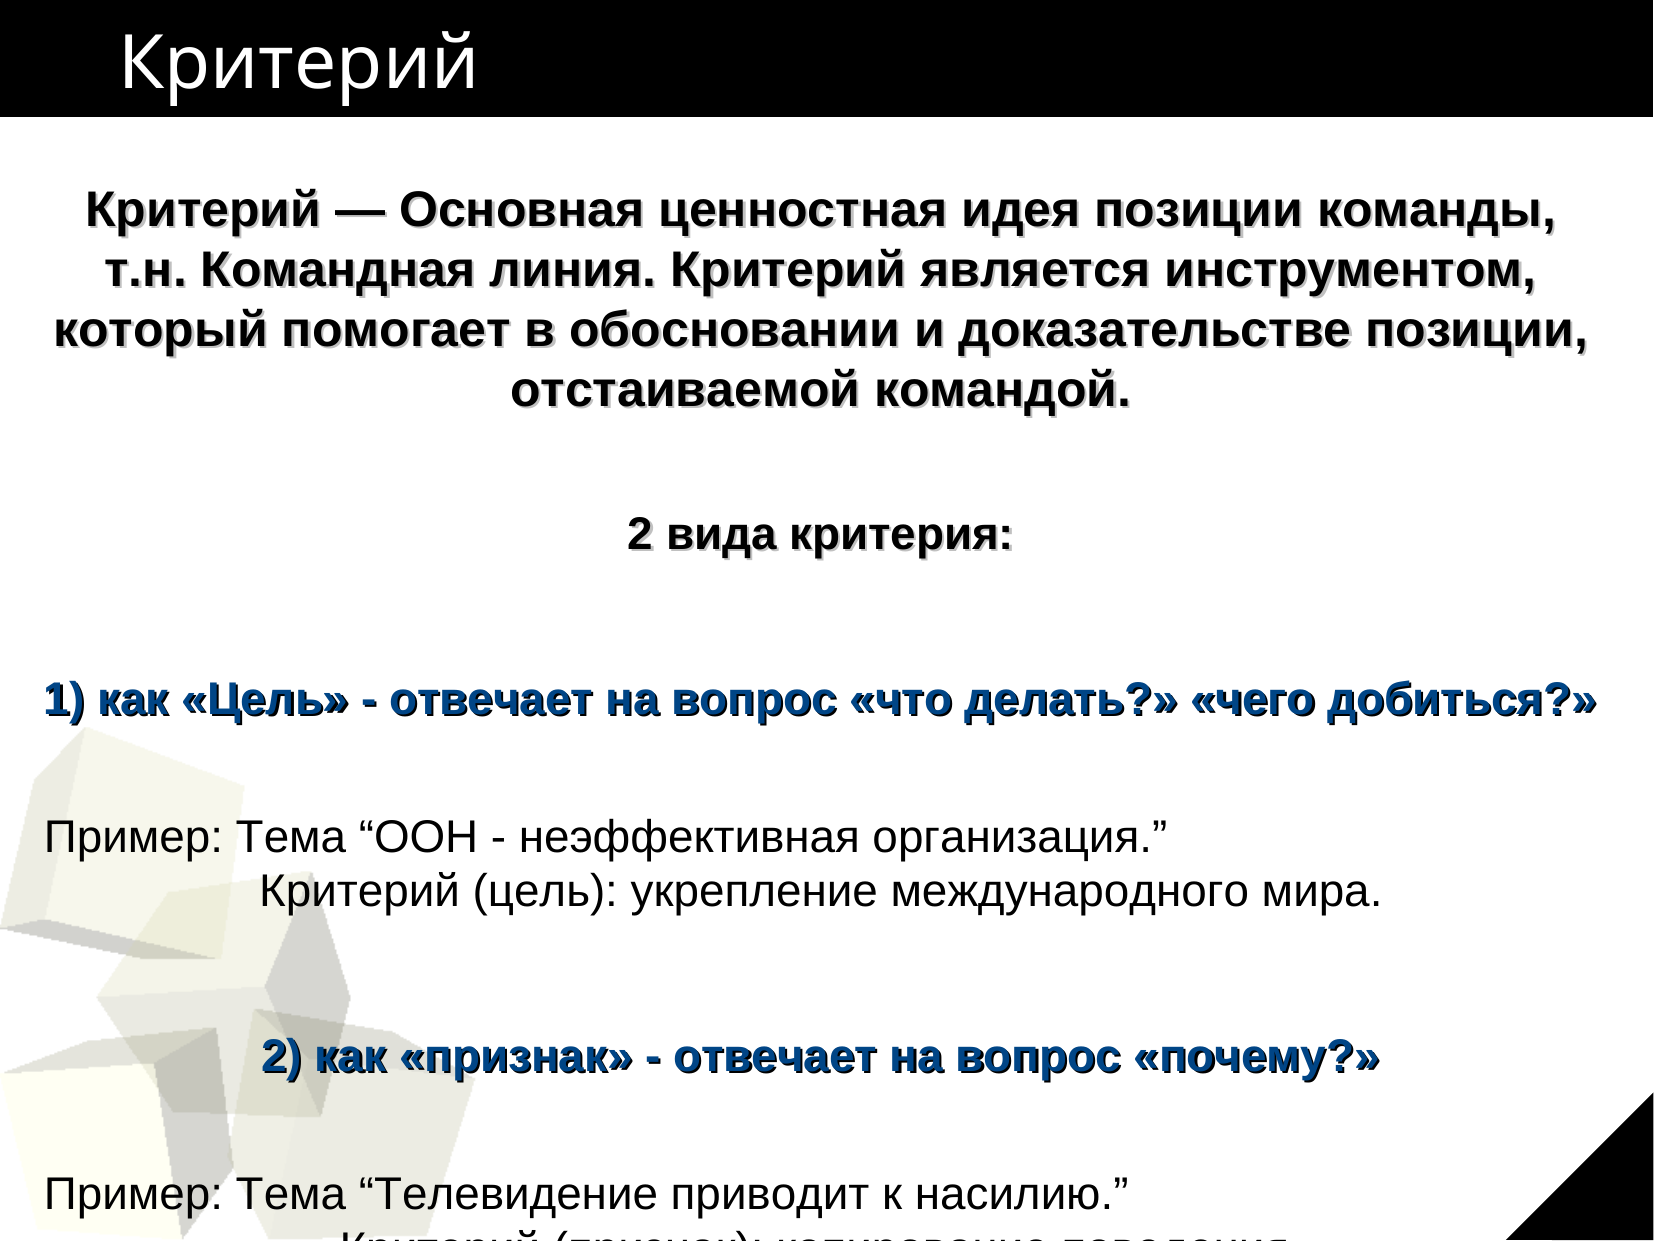

# Критерий
Критерий — Основная ценностная идея позиции команды, т.н. Командная линия. Критерий является инструментом, который помогает в обосновании и доказательстве позиции, отстаиваемой командой.
2 вида критерия:
1) как «Цель» - отвечает на вопрос «что делать?» «чего добиться?»
Пример: Тема “ООН - неэффективная организация.”
Критерий (цель): укрепление международного мира.
2) как «признак» - отвечает на вопрос «почему?»
Пример: Тема “Телевидение приводит к насилию.”
Критерий (признак): копирование поведения.